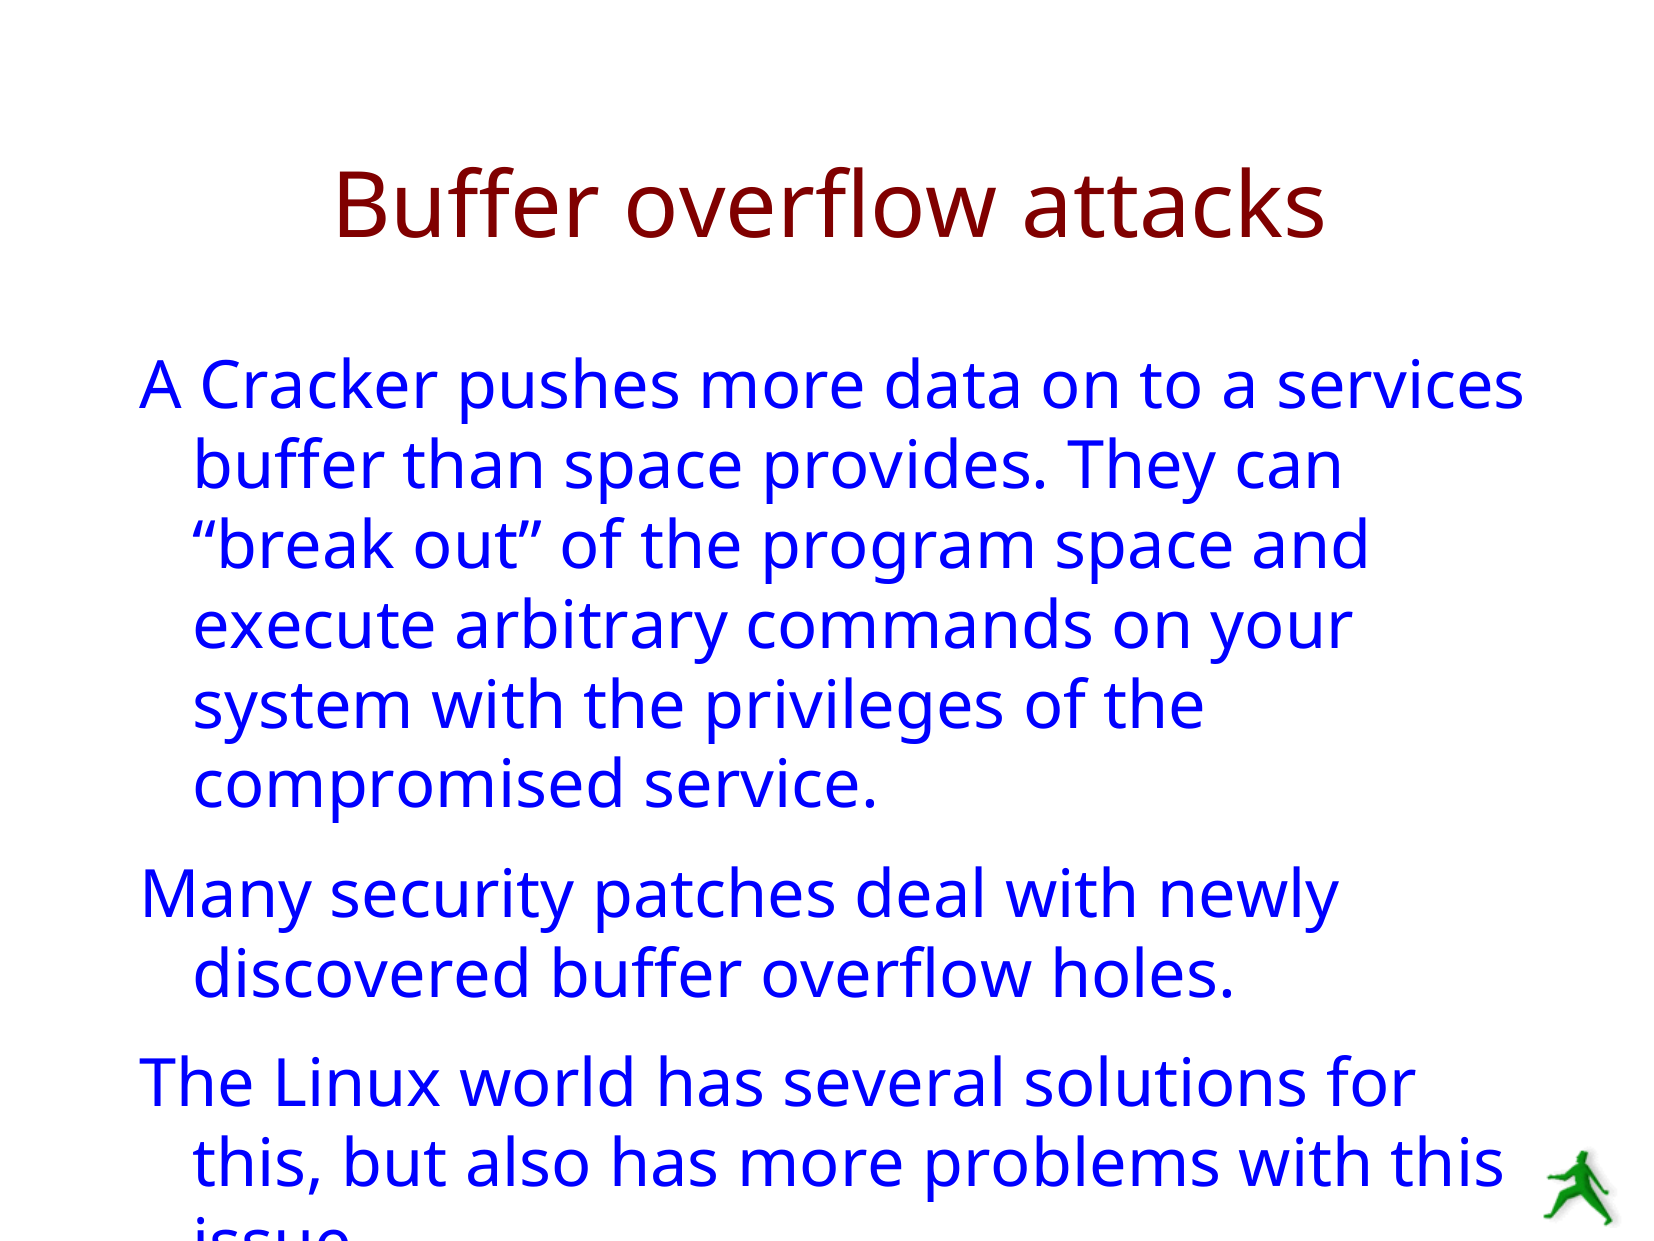

# Buffer overflow attacks
A Cracker pushes more data on to a services buffer than space provides. They can “break out” of the program space and execute arbitrary commands on your system with the privileges of the compromised service.
Many security patches deal with newly discovered buffer overflow holes.
The Linux world has several solutions for this, but also has more problems with this issue.